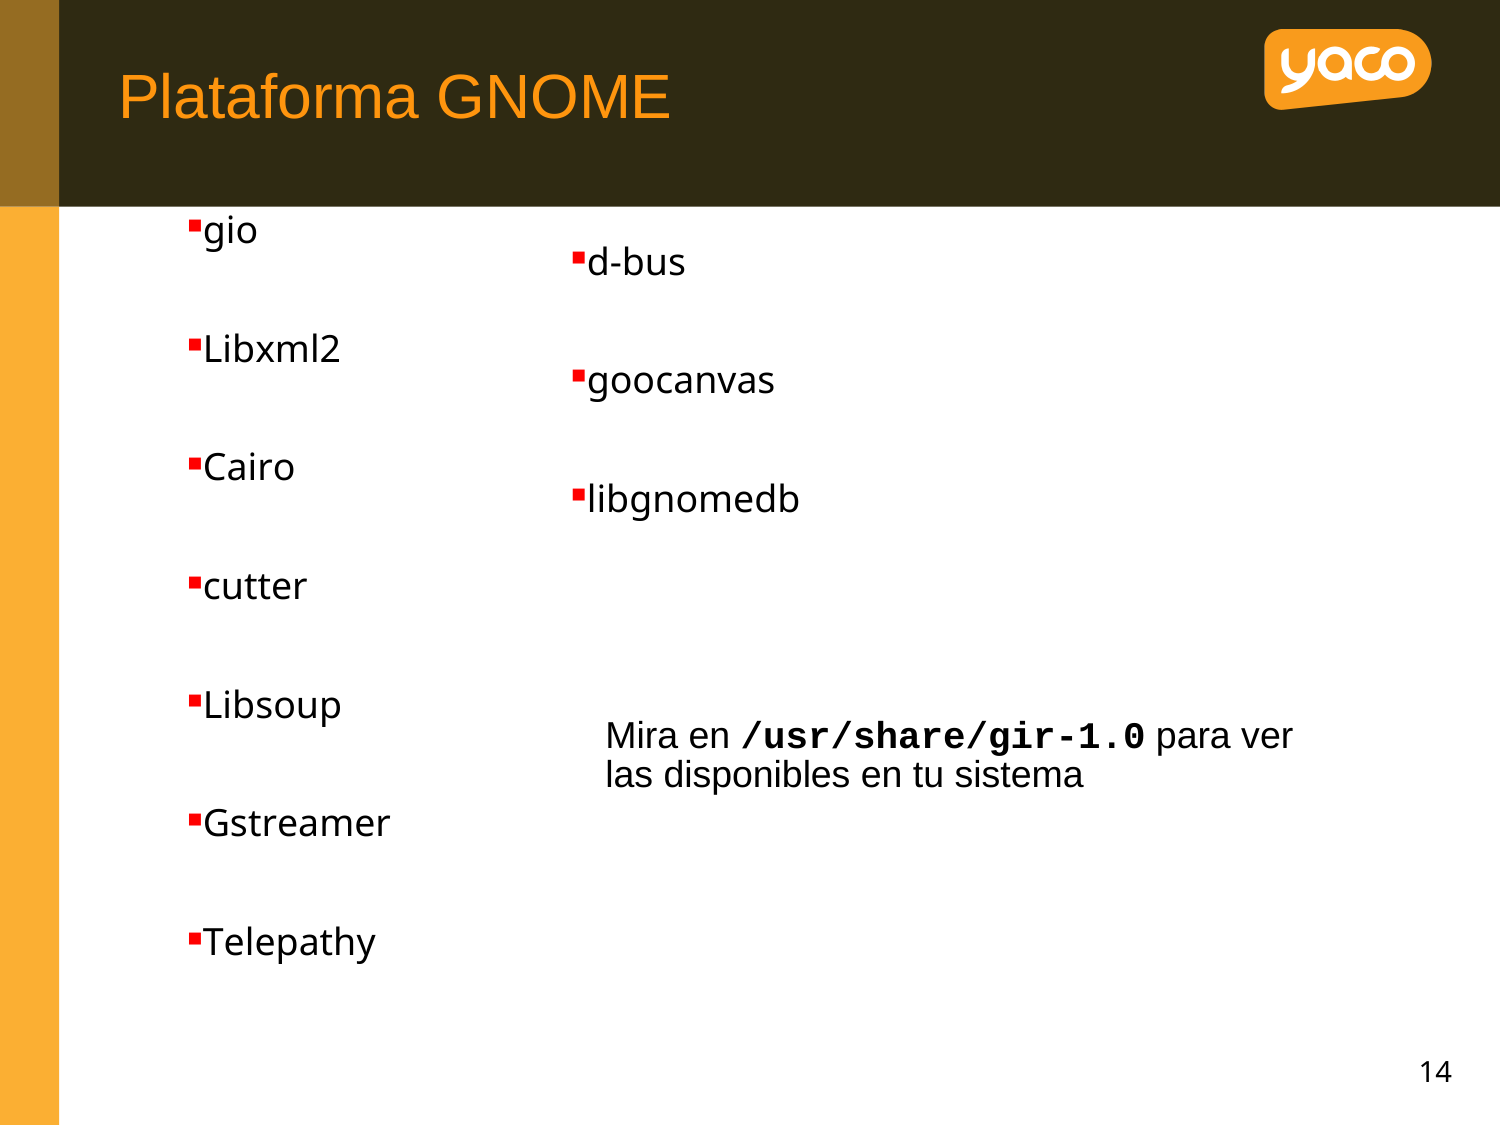

# Plataforma GNOME
gio
Libxml2
Cairo
cutter
Libsoup
Gstreamer
Telepathy
d-bus
goocanvas
libgnomedb
Mira en /usr/share/gir-1.0 para ver las disponibles en tu sistema
14